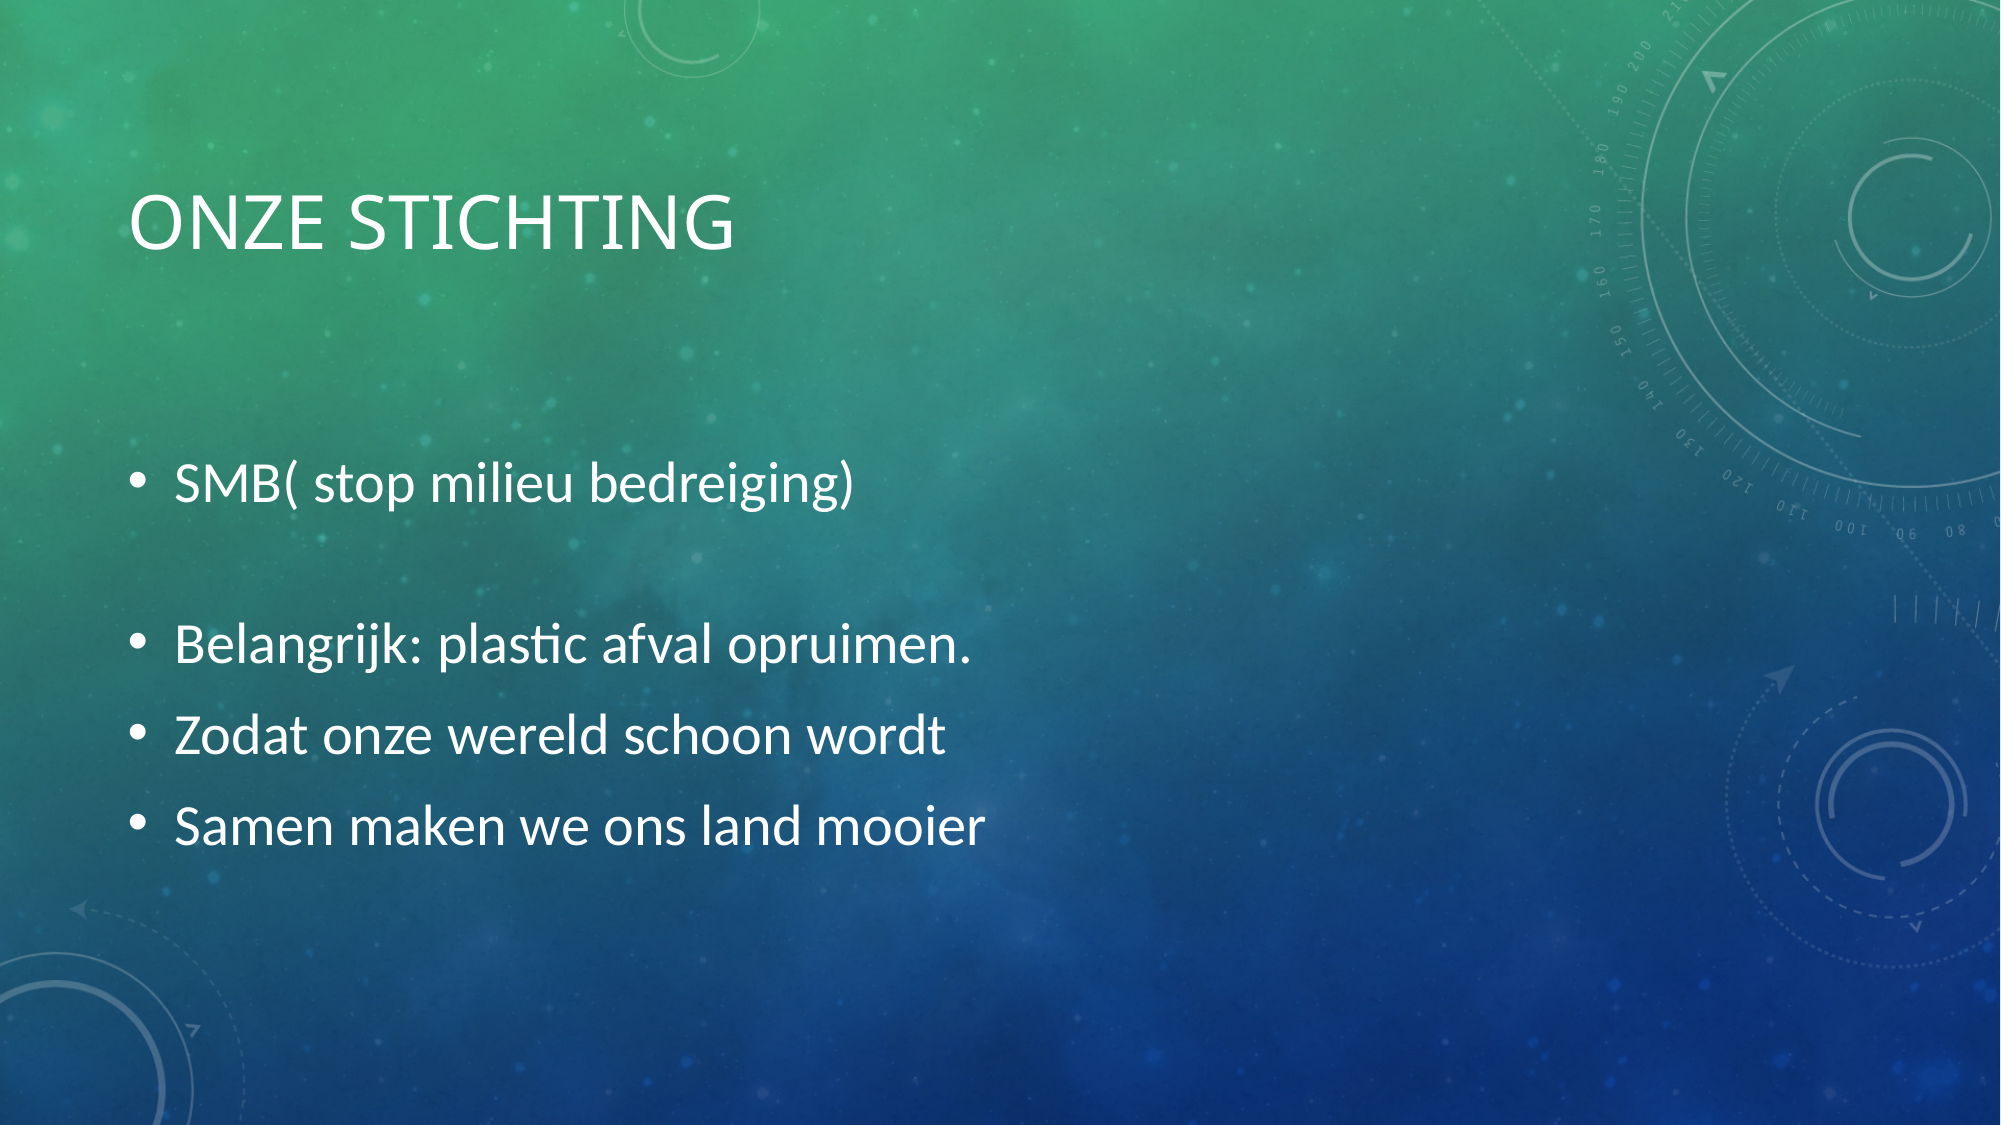

# Onze stichting
SMB( stop milieu bedreiging)
Belangrijk: plastic afval opruimen.
Zodat onze wereld schoon wordt
Samen maken we ons land mooier